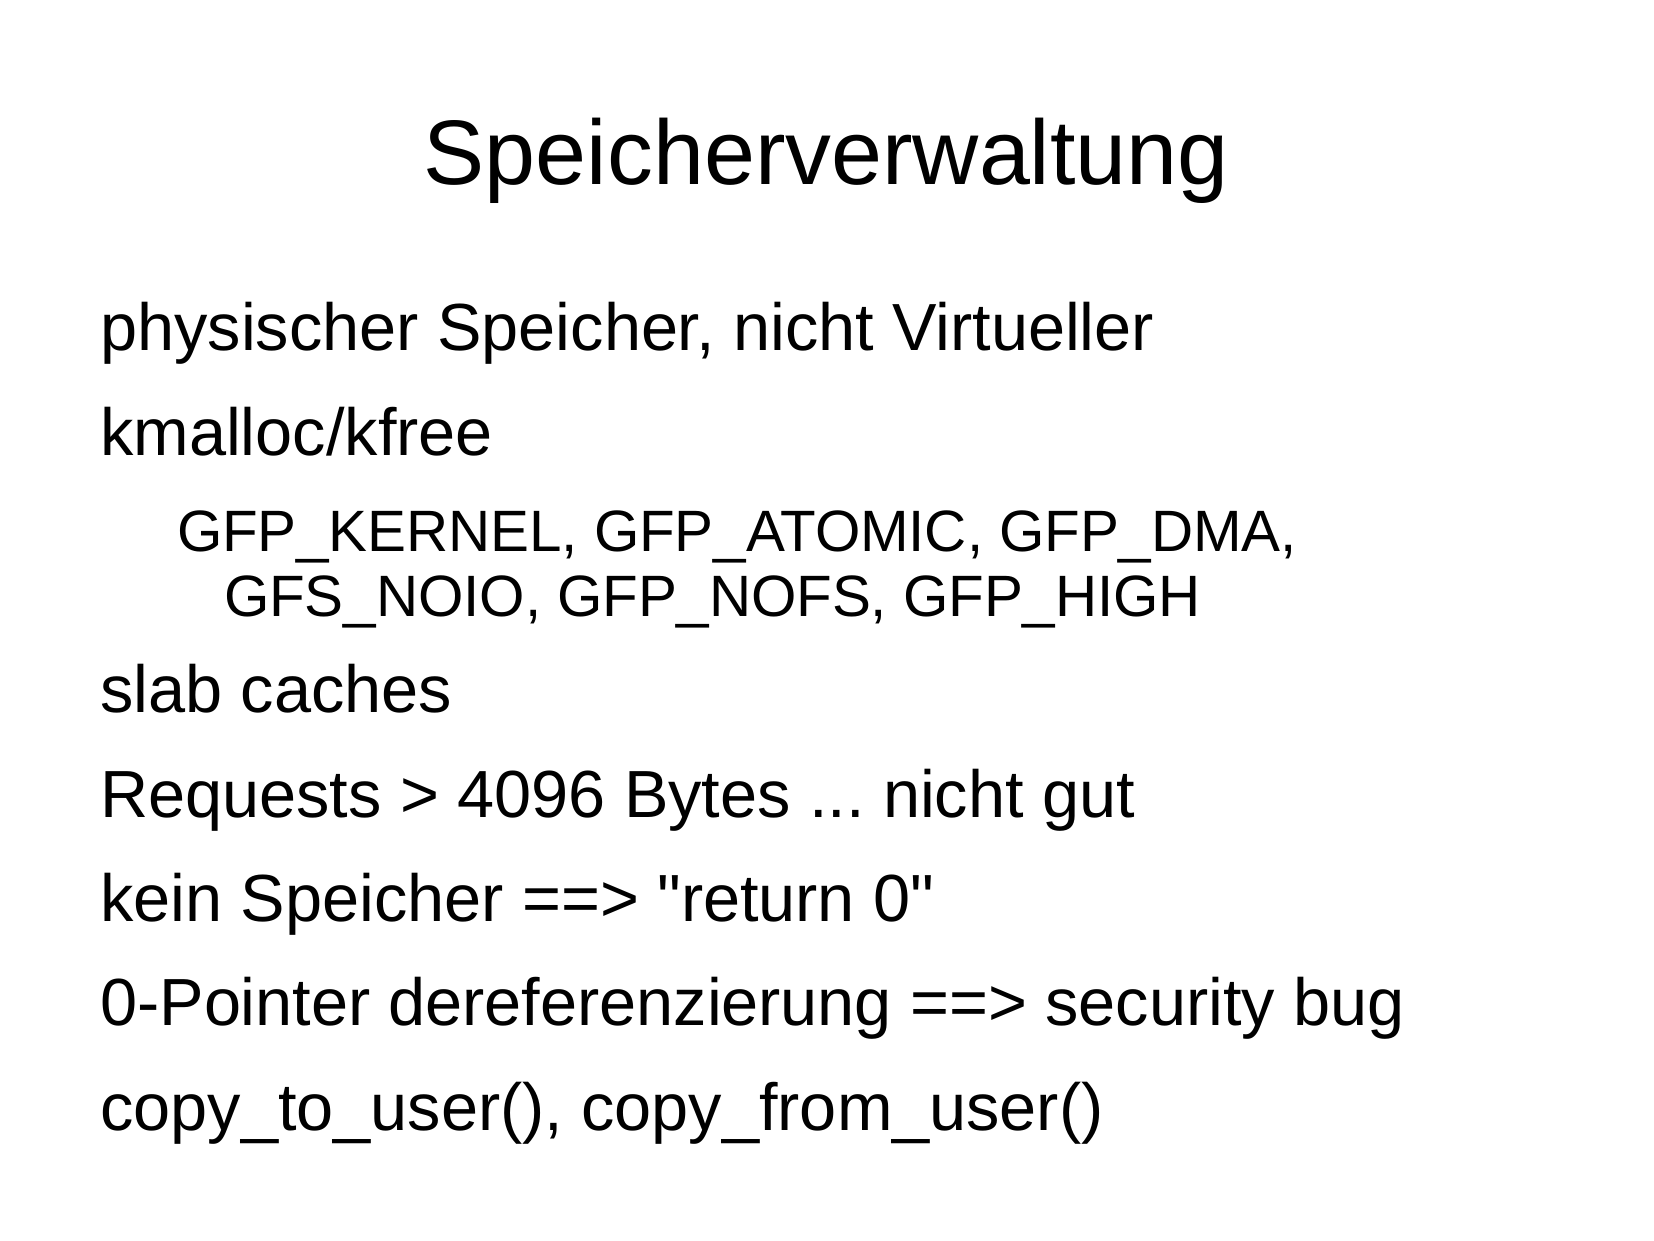

# Speicherverwaltung
physischer Speicher, nicht Virtueller
kmalloc/kfree
GFP_KERNEL, GFP_ATOMIC, GFP_DMA, GFS_NOIO, GFP_NOFS, GFP_HIGH
slab caches
Requests > 4096 Bytes ... nicht gut
kein Speicher ==> "return 0"
0-Pointer dereferenzierung ==> security bug
copy_to_user(), copy_from_user()